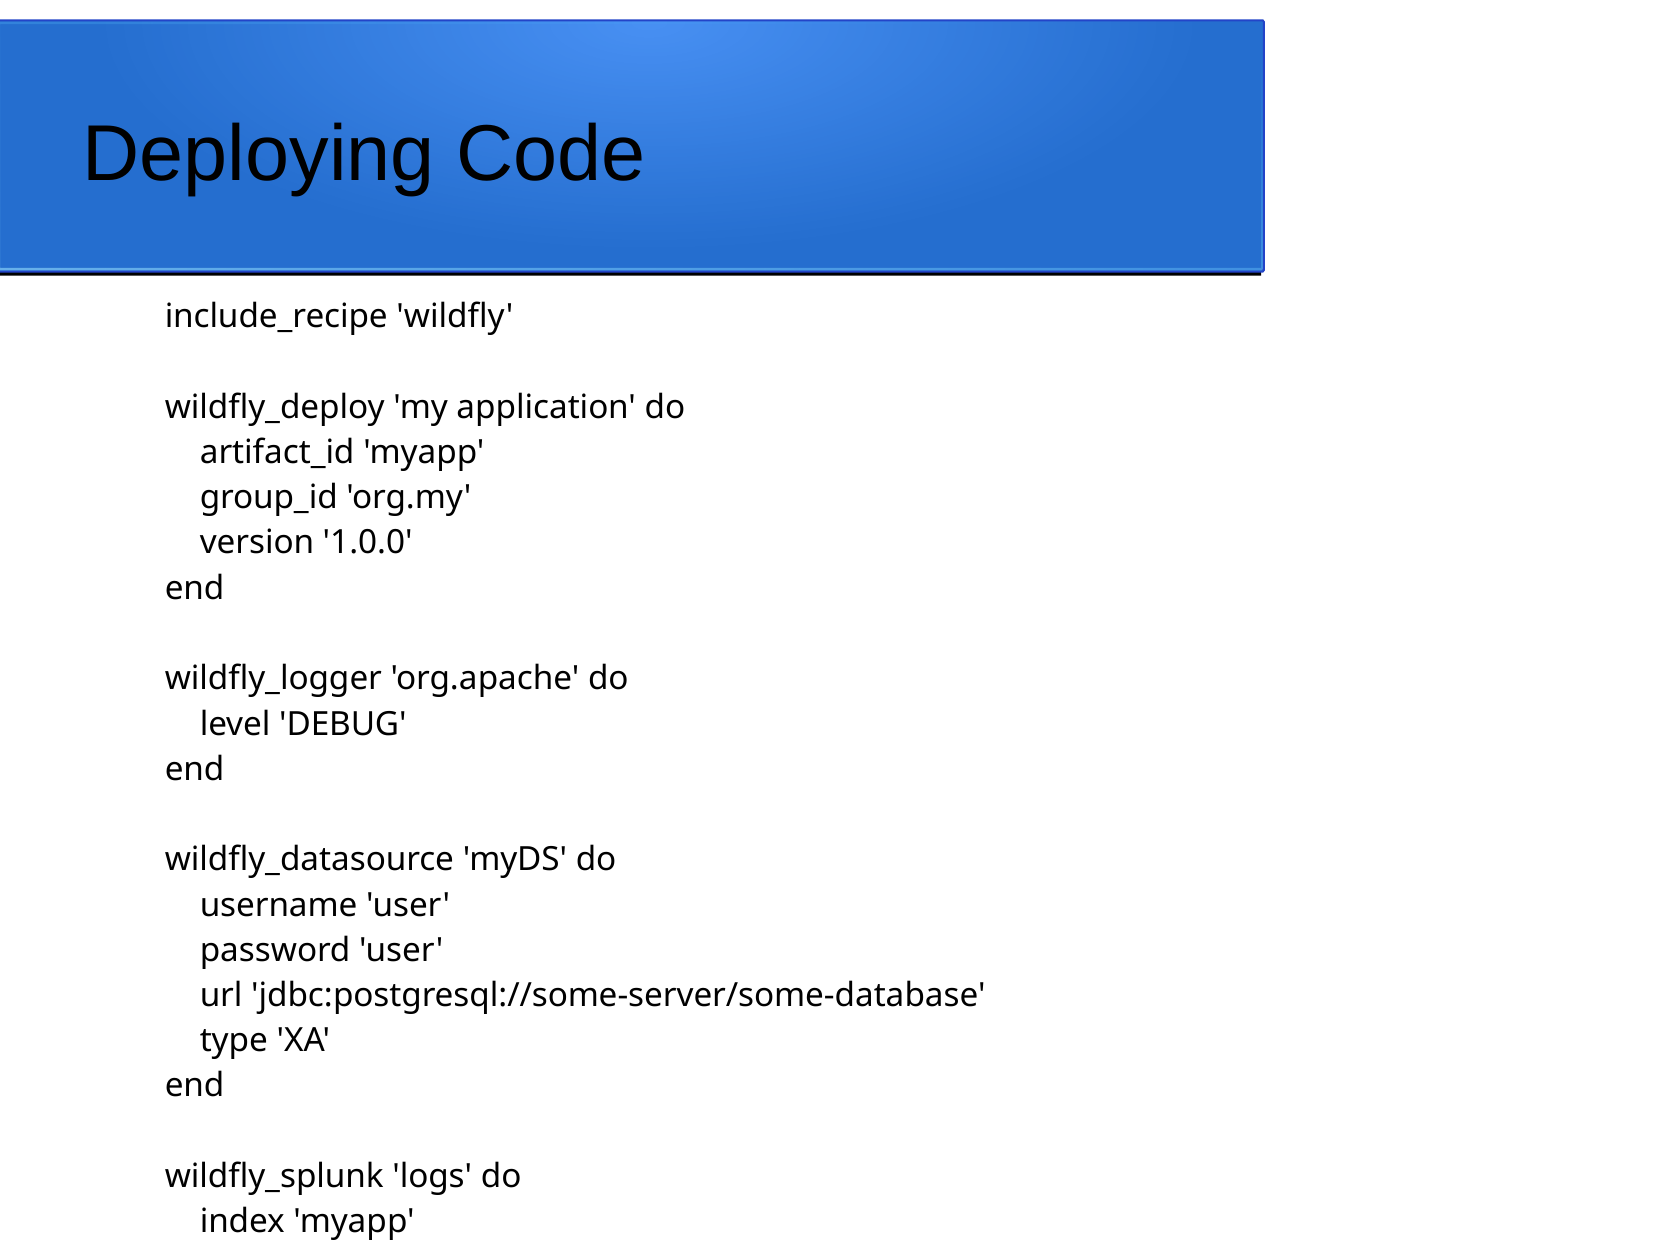

# Deploying Code
include_recipe 'wildfly'
wildfly_deploy 'my application' do
 artifact_id 'myapp'
 group_id 'org.my'
 version '1.0.0'
end
wildfly_logger 'org.apache' do
 level 'DEBUG'
end
wildfly_datasource 'myDS' do
 username 'user'
 password 'user'
 url 'jdbc:postgresql://some-server/some-database'
 type 'XA'
end
wildfly_splunk 'logs' do
 index 'myapp'
 sourcetype 'wildfly_production'
end